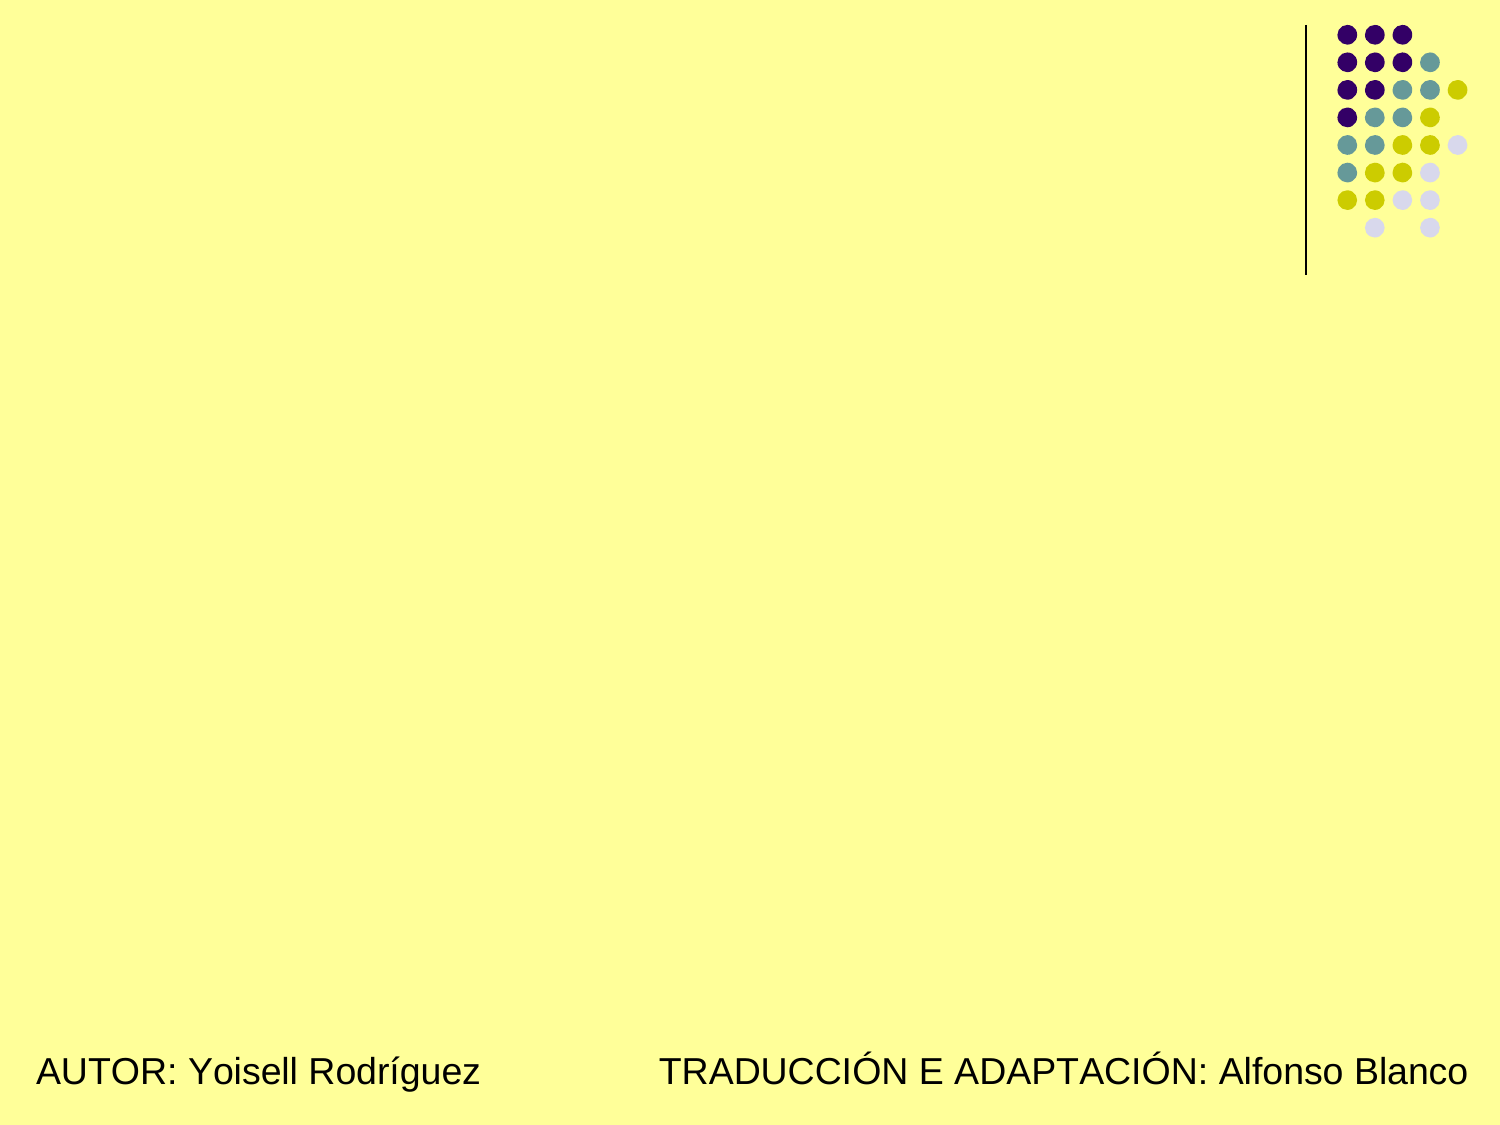

AUTOR: Yoisell Rodríguez TRADUCCIÓN E ADAPTACIÓN: Alfonso Blanco